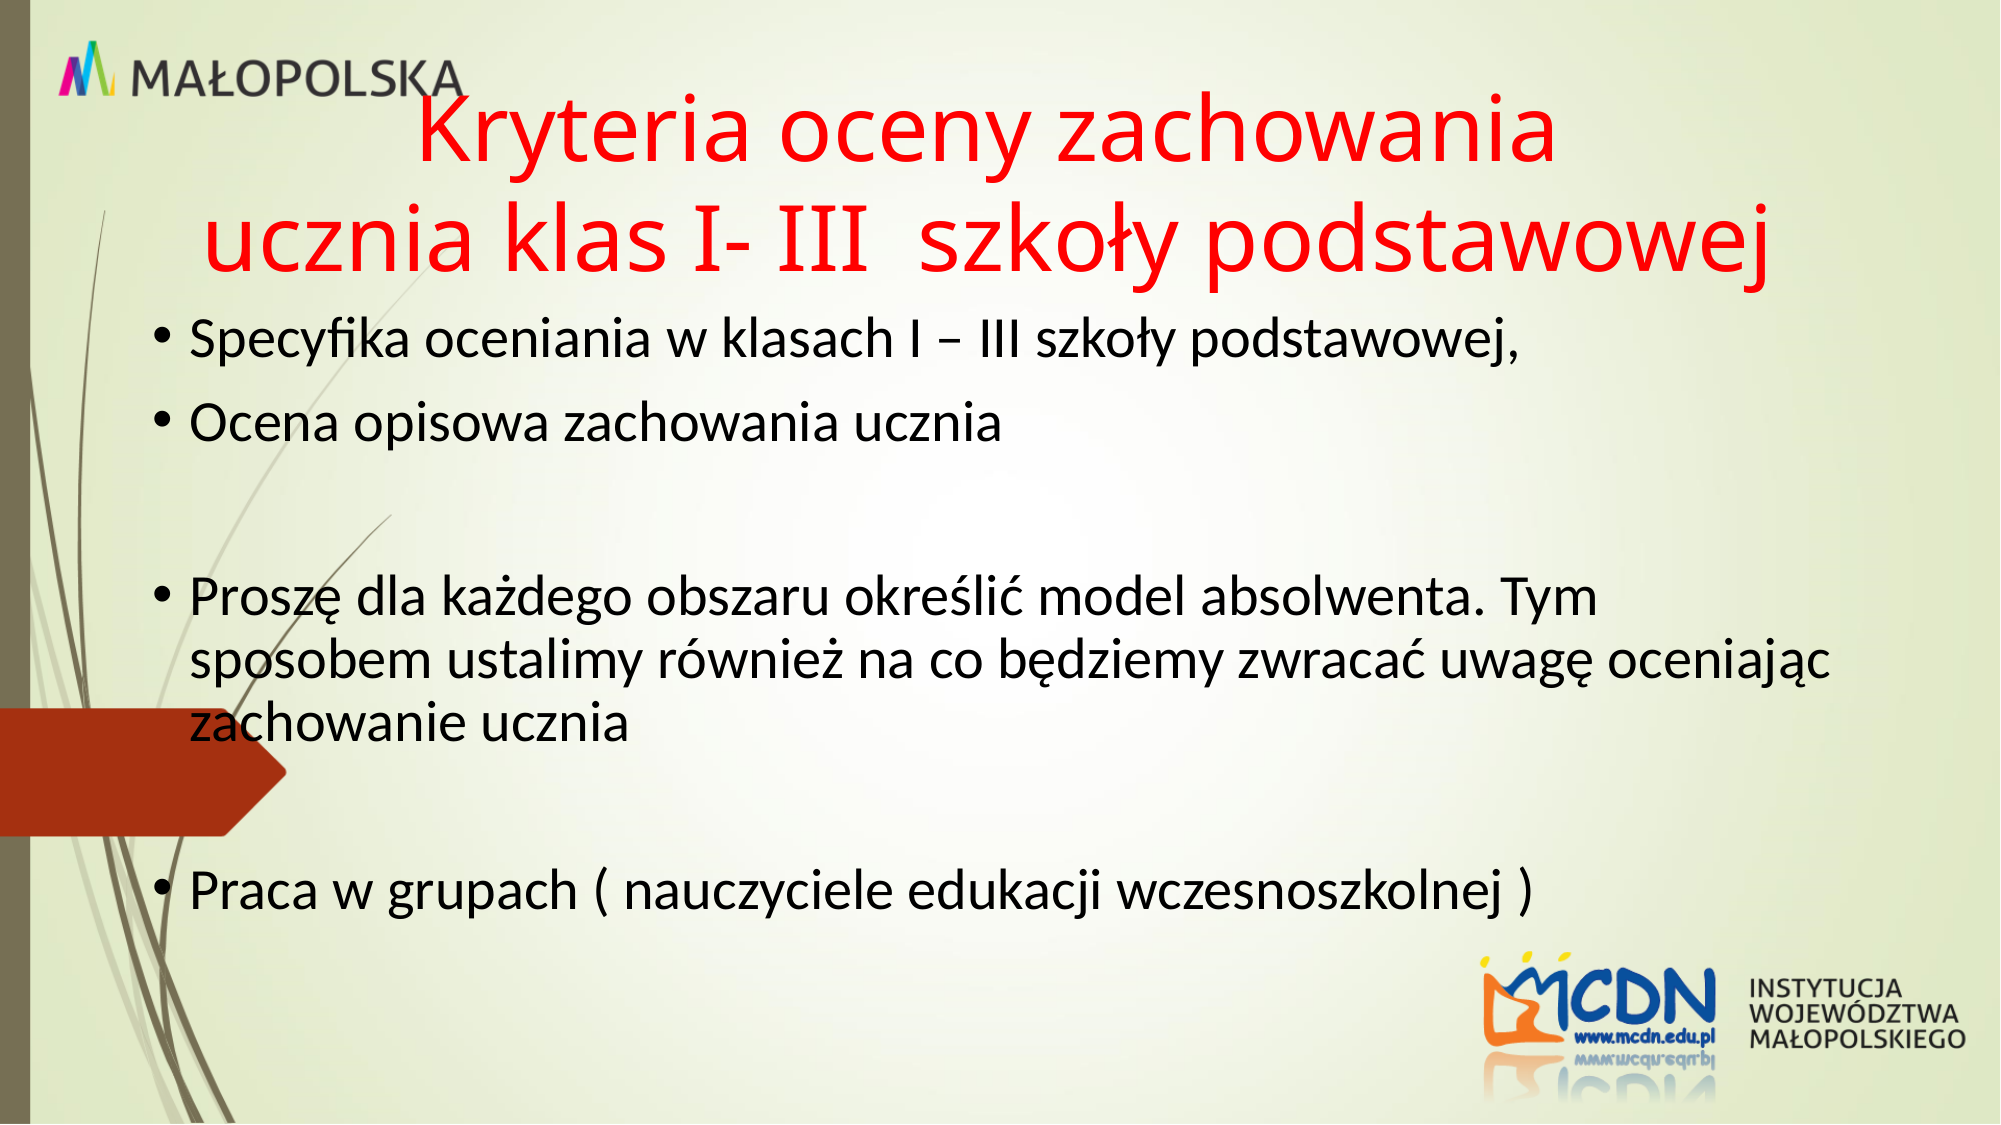

# Kryteria oceny zachowania ucznia klas I- III szkoły podstawowej
Specyfika oceniania w klasach I – III szkoły podstawowej,
Ocena opisowa zachowania ucznia
Proszę dla każdego obszaru określić model absolwenta. Tym sposobem ustalimy również na co będziemy zwracać uwagę oceniając zachowanie ucznia
Praca w grupach ( nauczyciele edukacji wczesnoszkolnej )